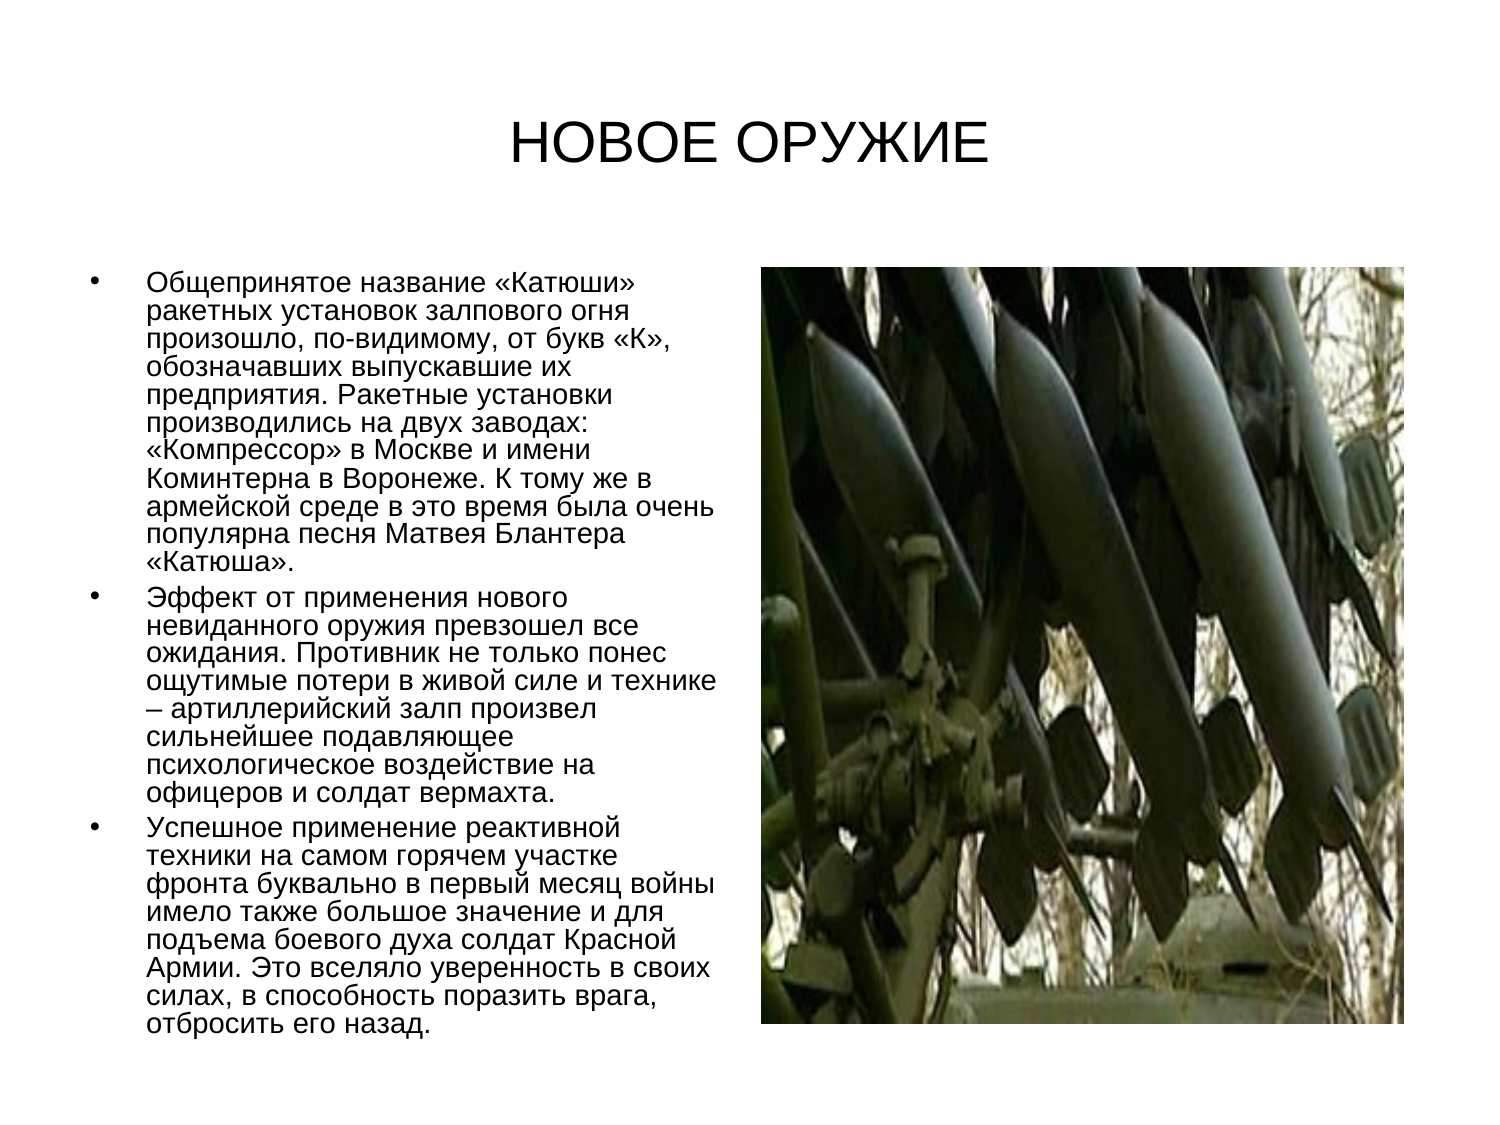

# НОВОЕ ОРУЖИЕ
Общепринятое название «Катюши» ракетных установок залпового огня произошло, по-видимому, от букв «К», обозначавших выпускавшие их предприятия. Ракетные установки производились на двух заводах: «Компрессор» в Москве и имени Коминтерна в Воронеже. К тому же в армейской среде в это время была очень популярна песня Матвея Блантера «Катюша».
Эффект от применения нового невиданного оружия превзошел все ожидания. Противник не только понес ощутимые потери в живой силе и технике – артиллерийский залп произвел сильнейшее подавляющее психологическое воздействие на офицеров и солдат вермахта.
Успешное применение реактивной техники на самом горячем участке фронта буквально в первый месяц войны имело также большое значение и для подъема боевого духа солдат Красной Армии. Это вселяло уверенность в своих силах, в способность поразить врага, отбросить его назад.